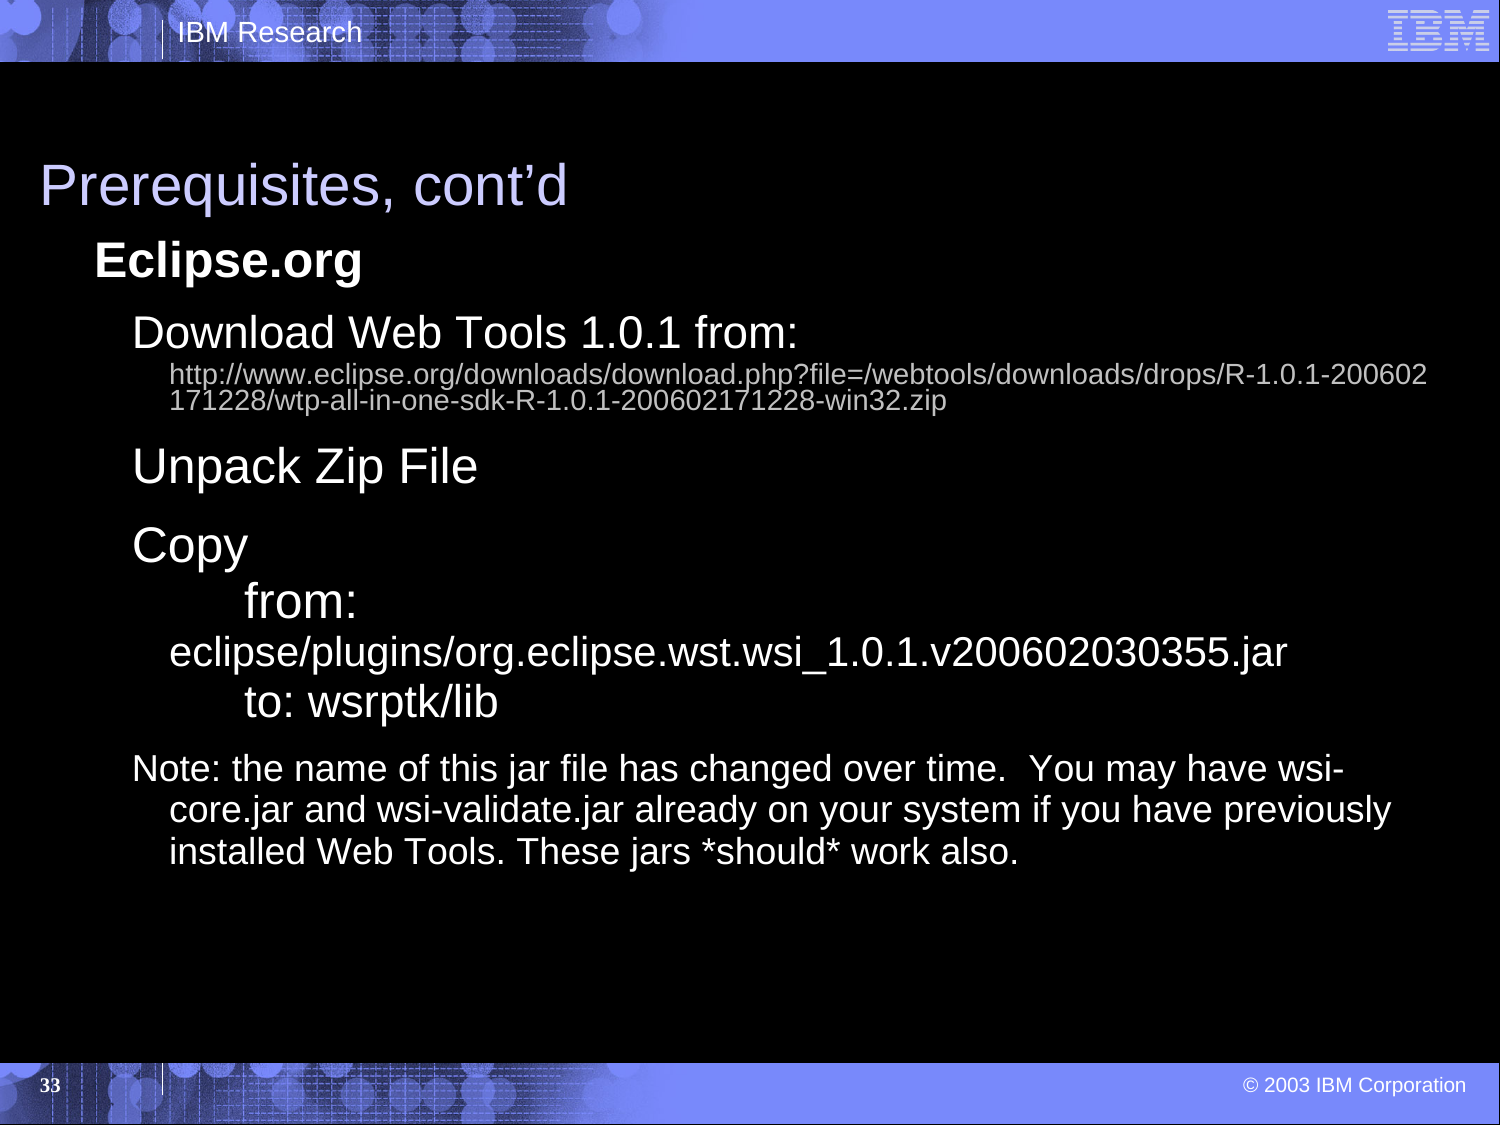

# Prerequisites, cont’d
Eclipse.org
Download Web Tools 1.0.1 from:
http://www.eclipse.org/downloads/download.php?file=/webtools/downloads/drops/R-1.0.1-200602171228/wtp-all-in-one-sdk-R-1.0.1-200602171228-win32.zip
Unpack Zip File
Copy
	from: eclipse/plugins/org.eclipse.wst.wsi_1.0.1.v200602030355.jar
	to: wsrptk/lib
Note: the name of this jar file has changed over time. You may have wsi-core.jar and wsi-validate.jar already on your system if you have previously installed Web Tools. These jars *should* work also.
33